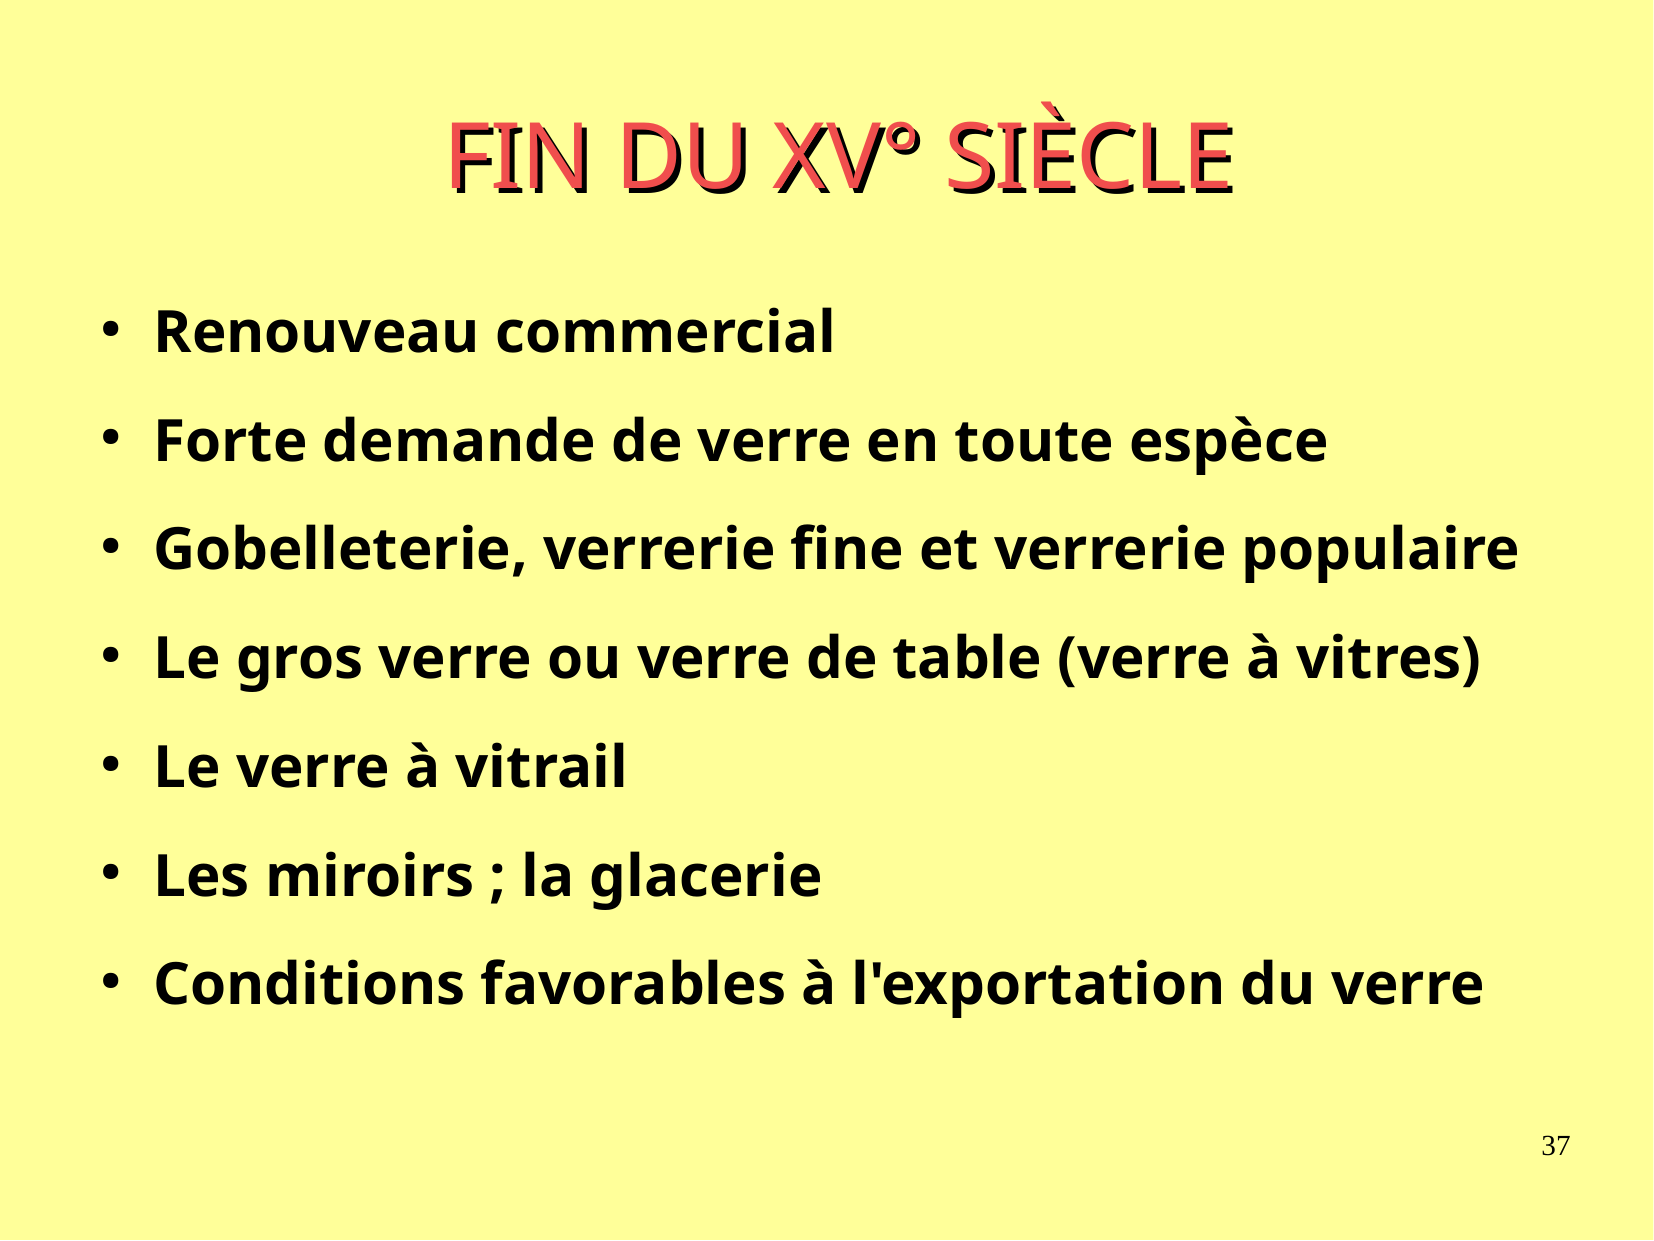

# FIN DU XV° SIÈCLE
Renouveau commercial
Forte demande de verre en toute espèce
Gobelleterie, verrerie fine et verrerie populaire
Le gros verre ou verre de table (verre à vitres)
Le verre à vitrail
Les miroirs ; la glacerie
Conditions favorables à l'exportation du verre
37